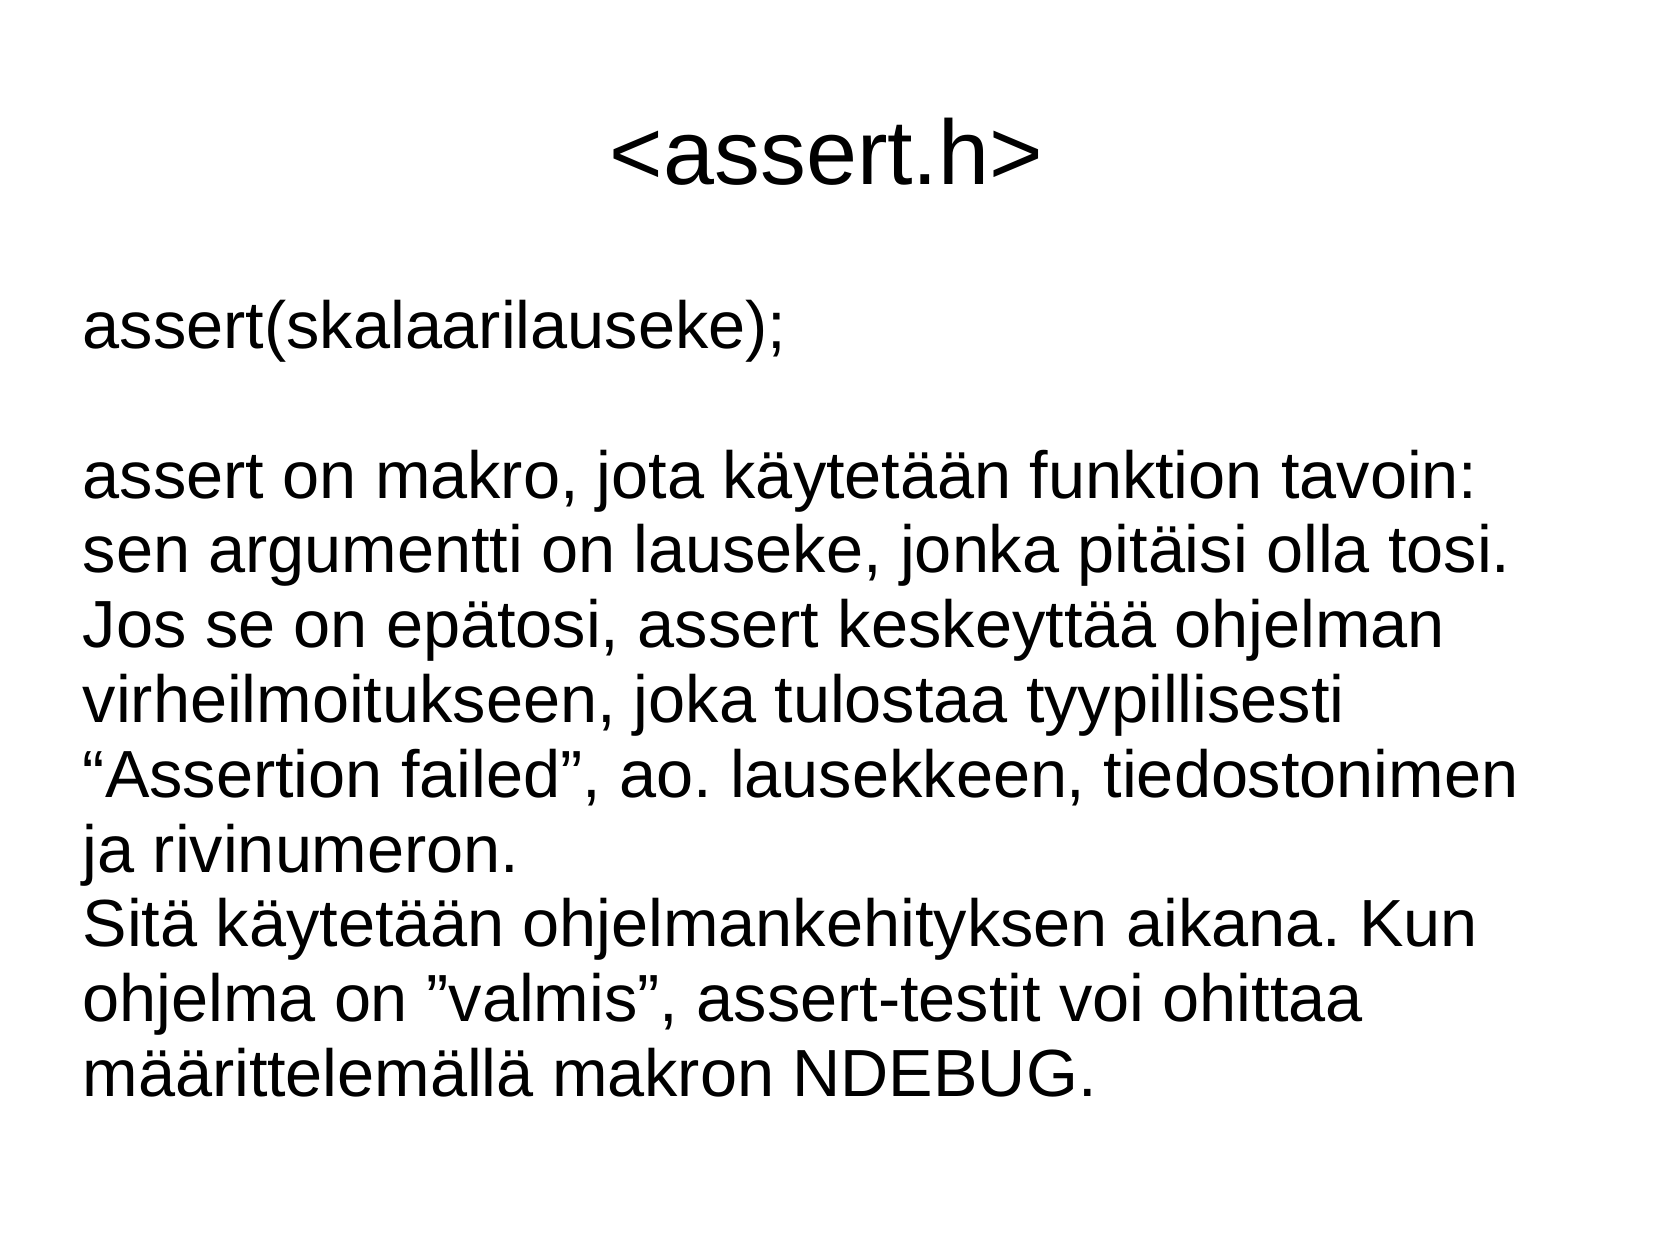

# <assert.h>
assert(skalaarilauseke);
assert on makro, jota käytetään funktion tavoin: sen argumentti on lauseke, jonka pitäisi olla tosi. Jos se on epätosi, assert keskeyttää ohjelman virheilmoitukseen, joka tulostaa tyypillisesti
“Assertion failed”, ao. lausekkeen, tiedostonimen ja rivinumeron.
Sitä käytetään ohjelmankehityksen aikana. Kun ohjelma on ”valmis”, assert-testit voi ohittaa määrittelemällä makron NDEBUG.